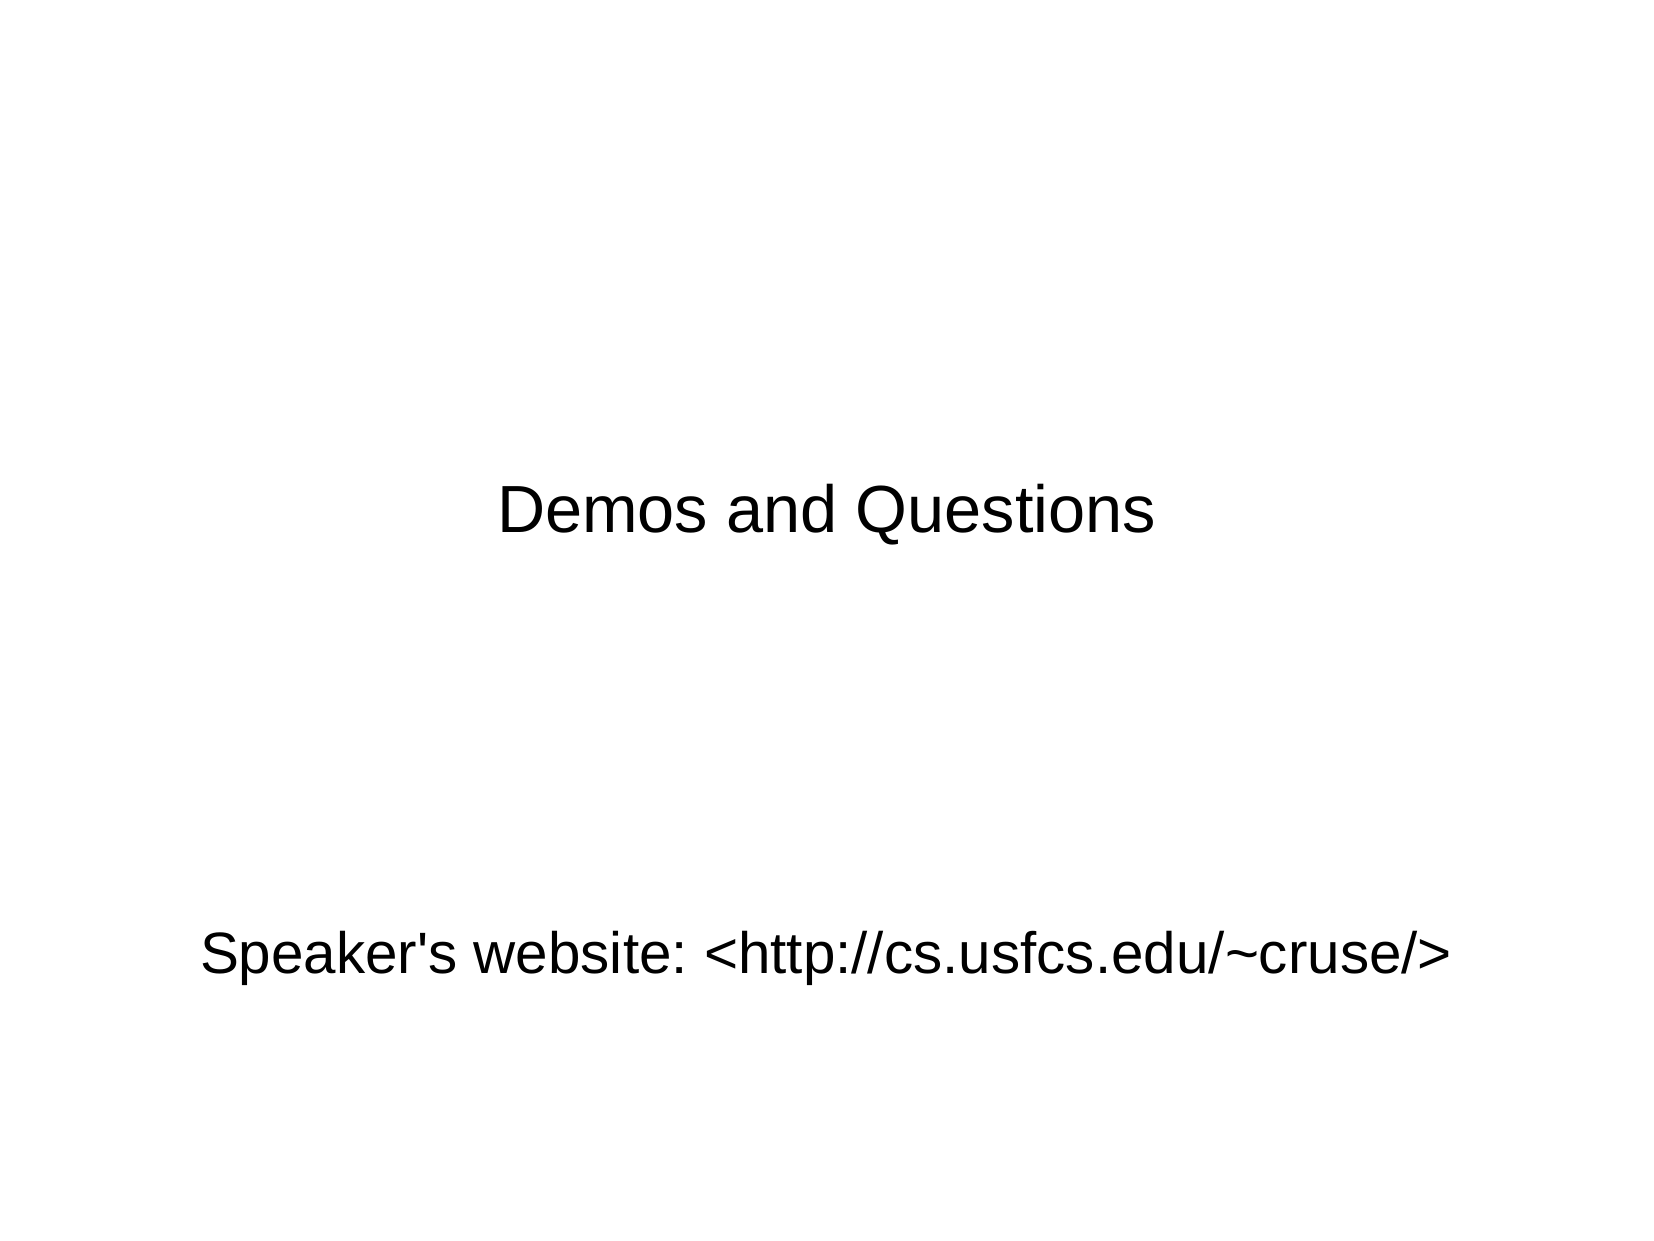

# Demos and Questions
Speaker's website: <http://cs.usfcs.edu/~cruse/>